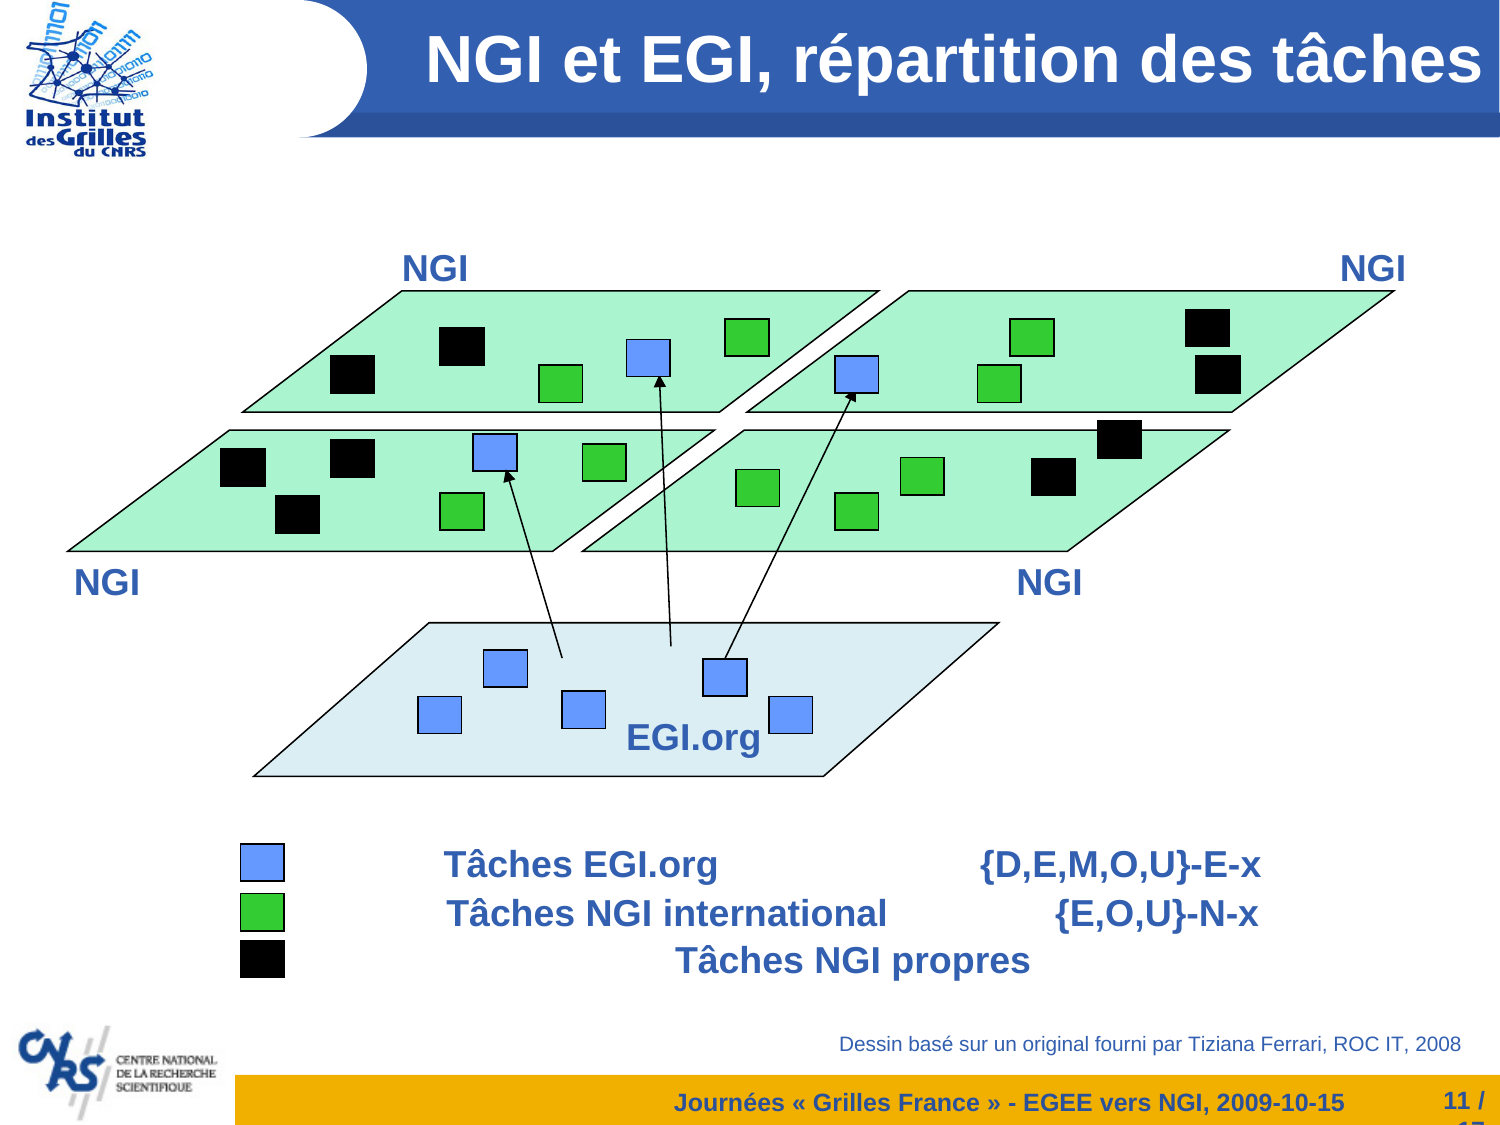

# NGI et EGI, répartition des tâches
NGI
NGI
NGI
NGI
EGI.org
Tâches EGI.org {D,E,M,O,U}-E-x
Tâches NGI international {E,O,U}-N-x
Tâches NGI propres
Dessin basé sur un original fourni par Tiziana Ferrari, ROC IT, 2008
Journées « Grilles France » - EGEE vers NGI, 2009-10-15